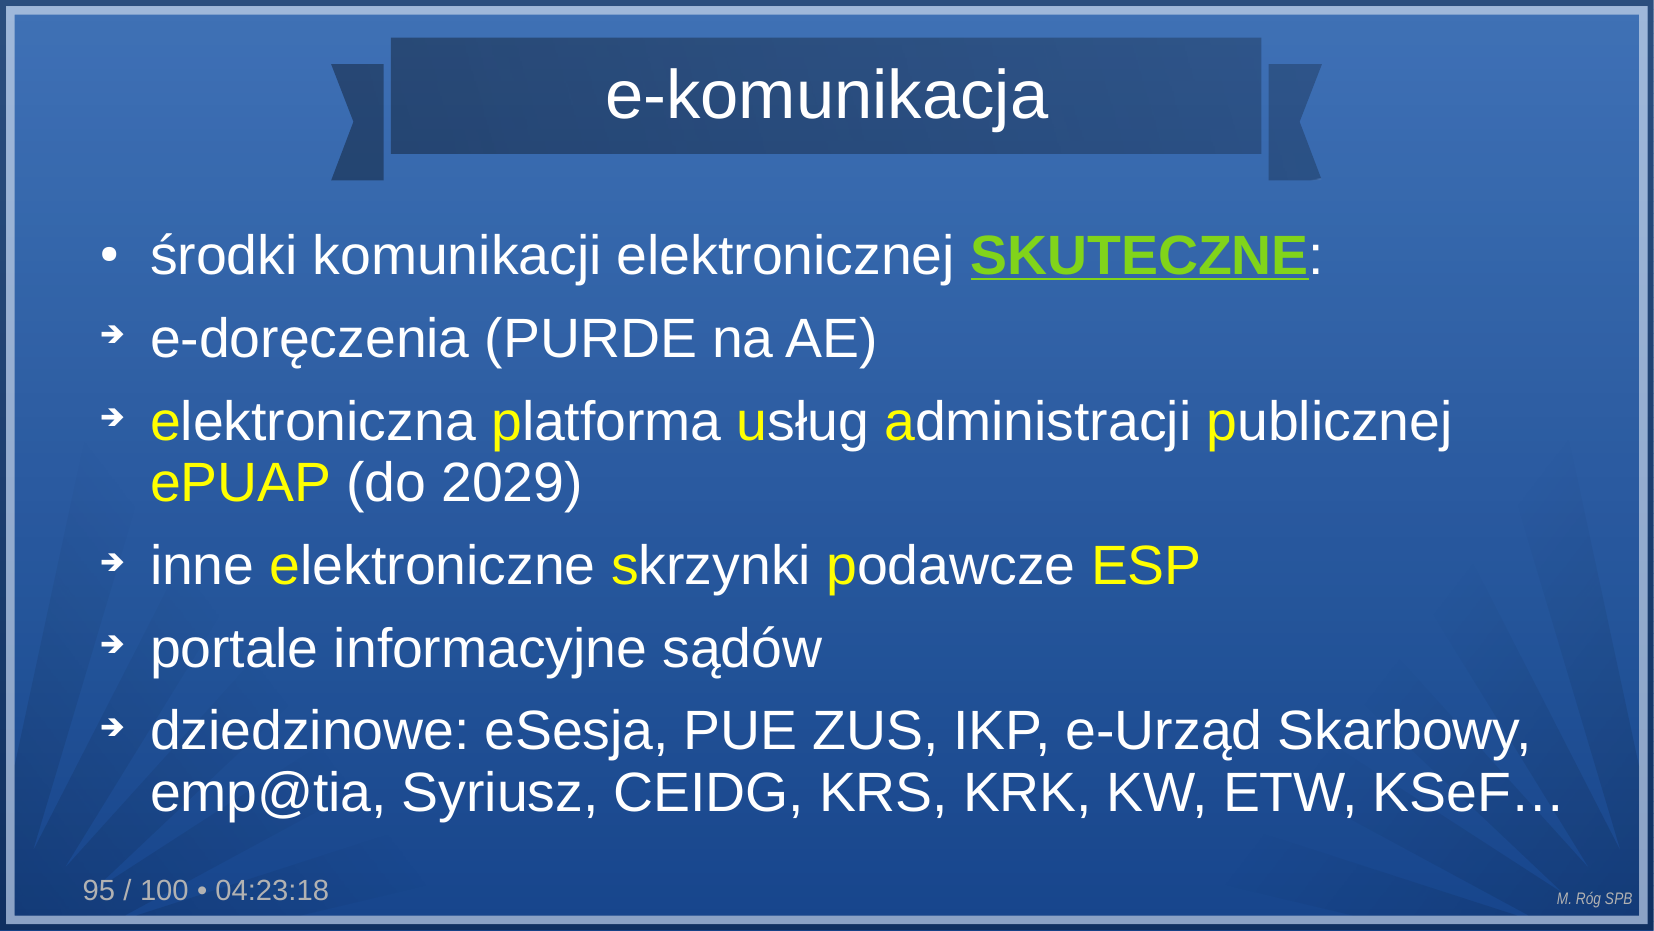

# e-komunikacja
środki komunikacji elektronicznej SKUTECZNE:
e-doręczenia (PURDE na AE)
elektroniczna platforma usług administracji publicznej ePUAP (do 2029)
inne elektroniczne skrzynki podawcze ESP
portale informacyjne sądów
dziedzinowe: eSesja, PUE ZUS, IKP, e-Urząd Skarbowy, emp@tia, Syriusz, CEIDG, KRS, KRK, KW, ETW, KSeF…